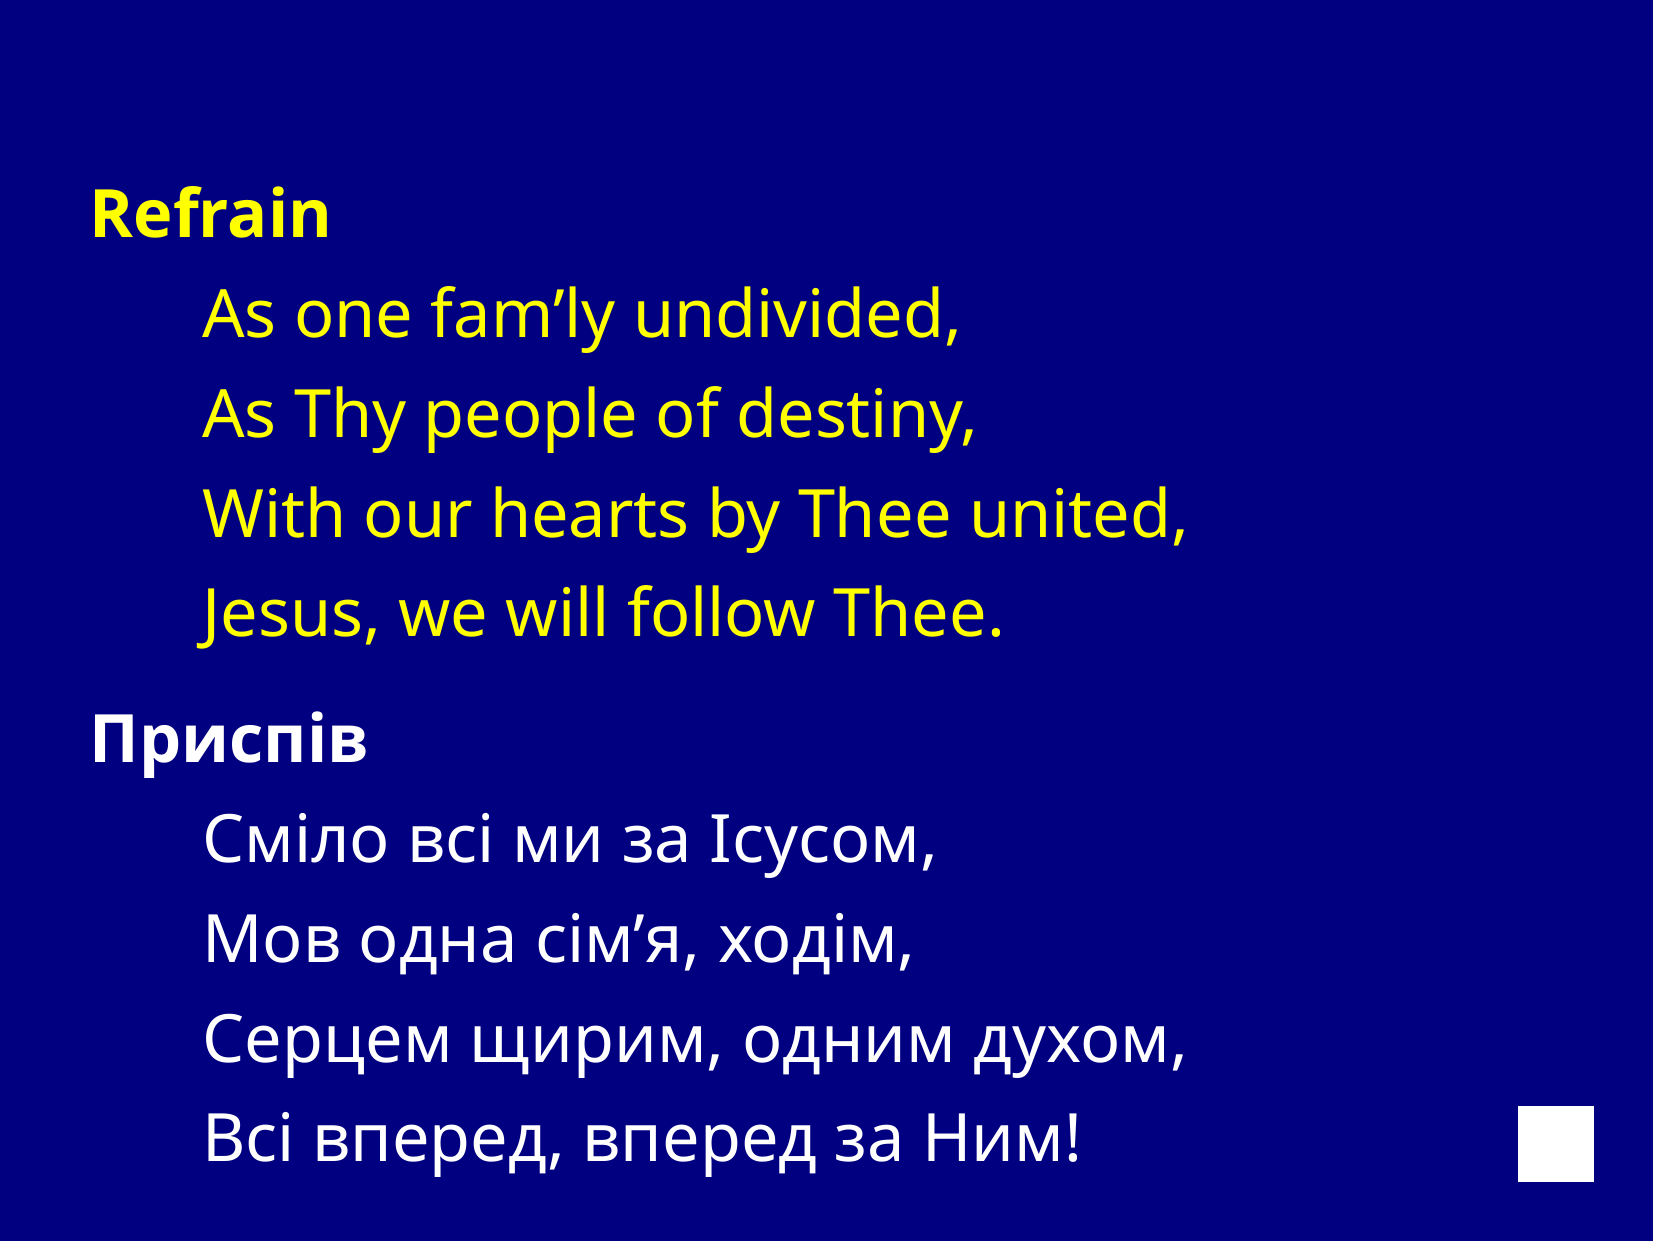

Refrain
	As one fam’ly undivided,
	As Thy people of destiny,
	With our hearts by Thee united,
	Jesus, we will follow Thee.
Приспів
	Сміло всі ми за Ісусом,
	Мов одна сім’я, ходім,
	Серцем щирим, одним духом,
	Всі вперед, вперед за Ним!